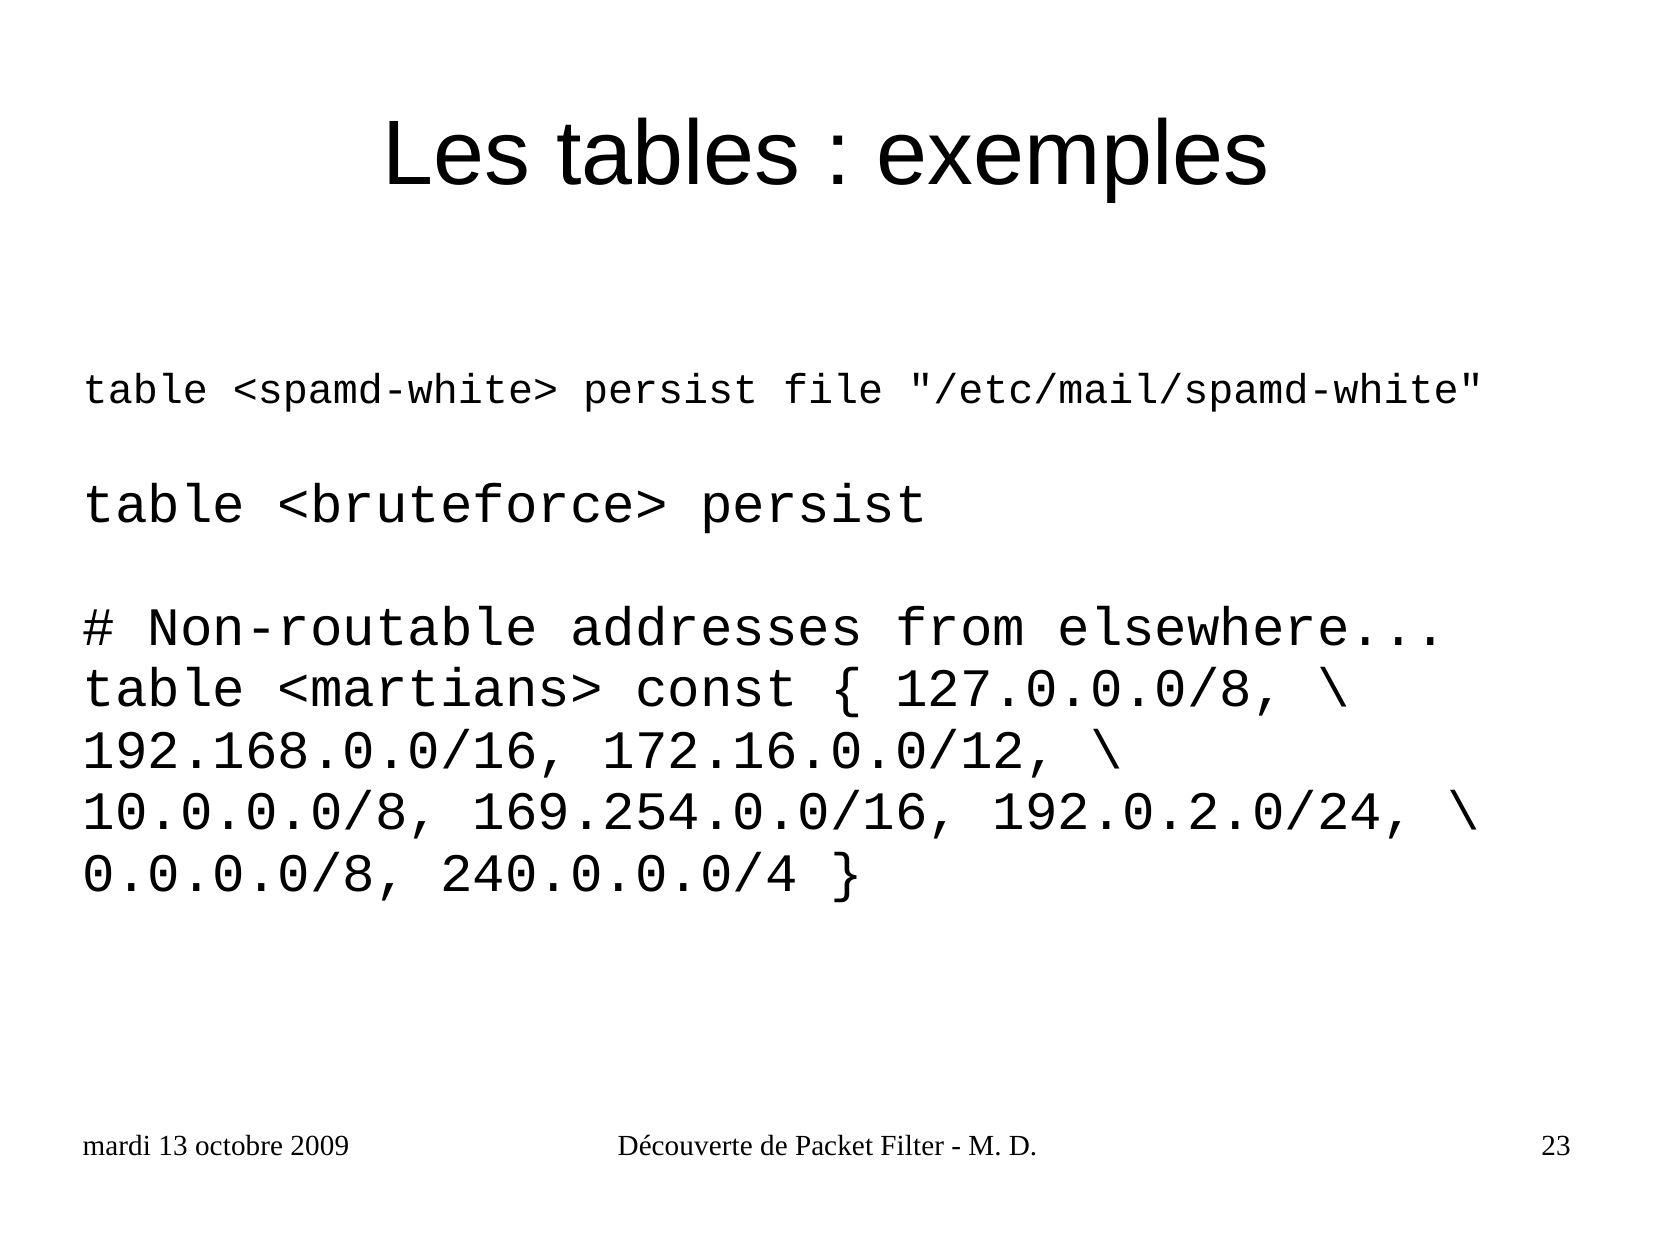

# Les tables : exemples
table <spamd-white> persist file "/etc/mail/spamd-white"
table <bruteforce> persist
# Non-routable addresses from elsewhere...
table <martians> const { 127.0.0.0/8, \ 192.168.0.0/16, 172.16.0.0/12, \
10.0.0.0/8, 169.254.0.0/16, 192.0.2.0/24, \
0.0.0.0/8, 240.0.0.0/4 }
mardi 13 octobre 2009
Découverte de Packet Filter - M. D.
23